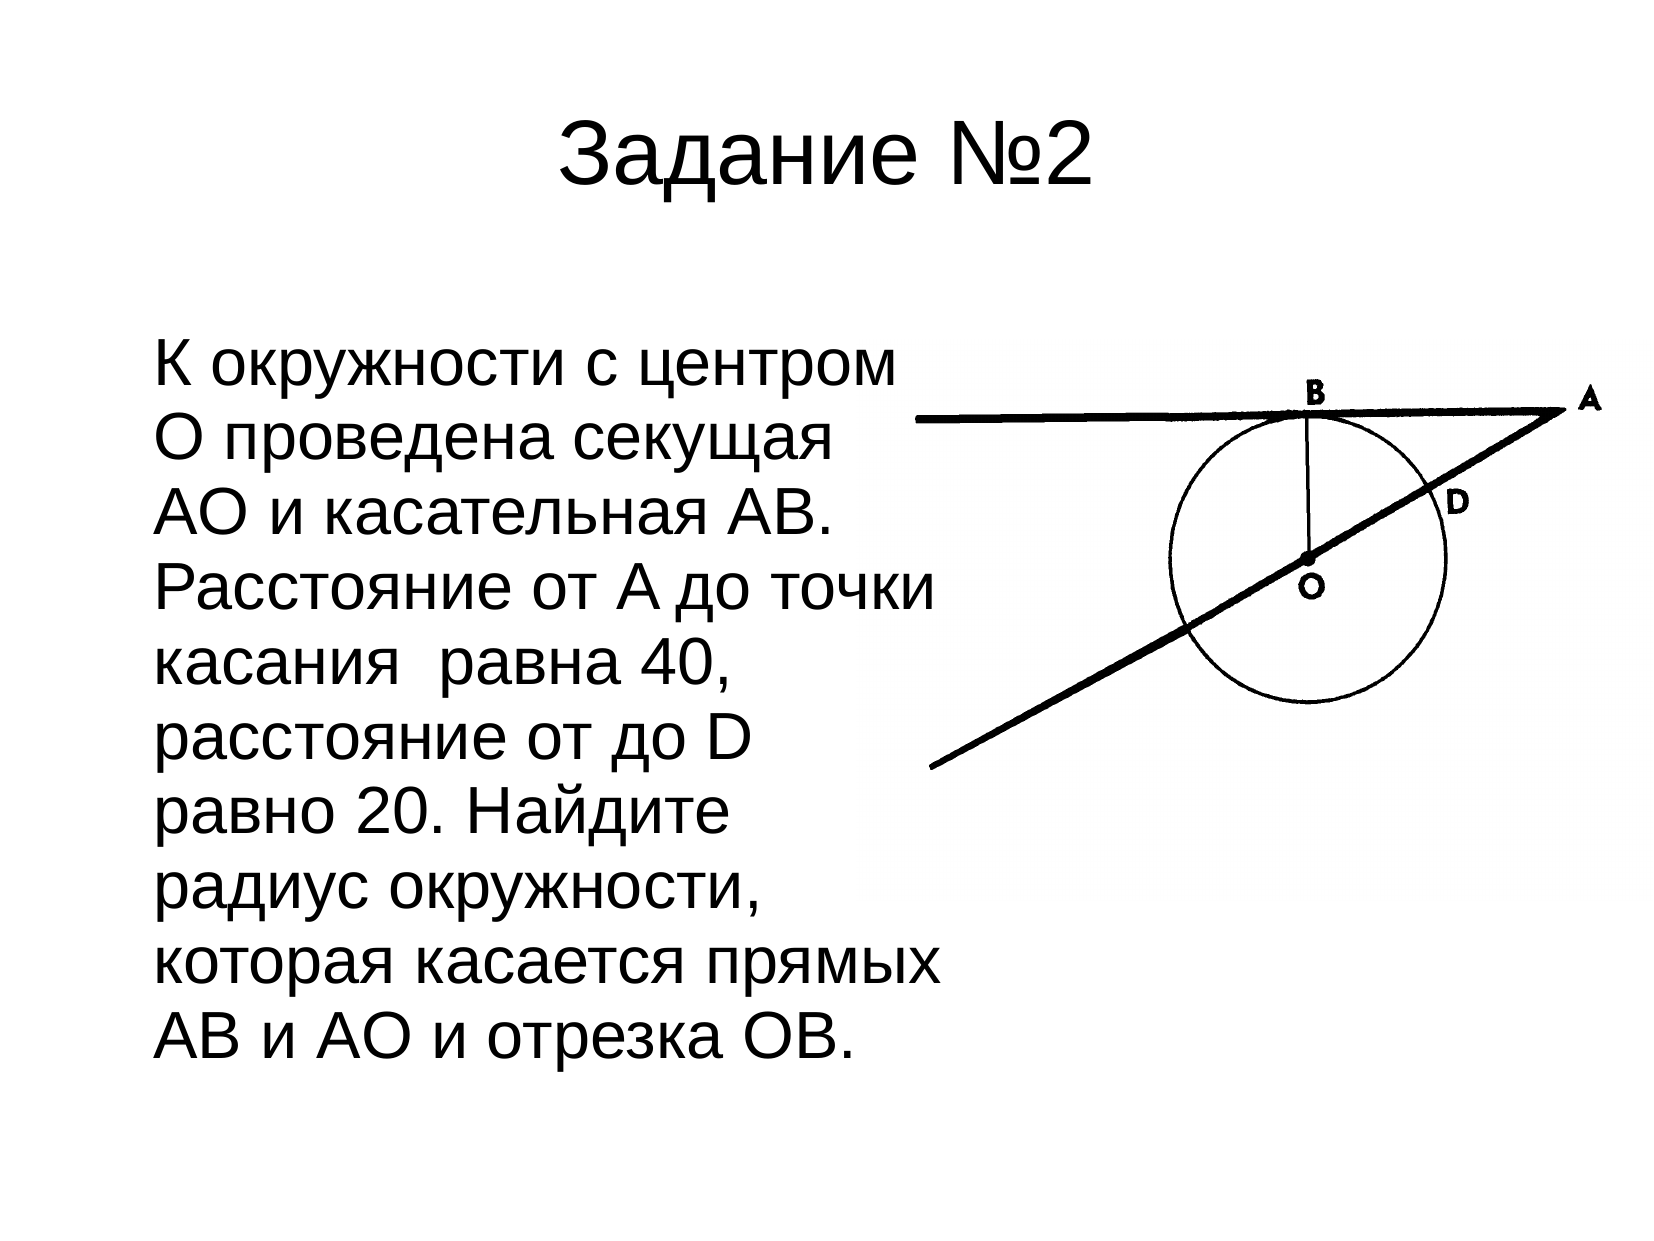

# Задание №2
К окружности с центром O проведена секущая AO и касательная AB. Расстояние от A до точки касания равна 40, расстояние от до D равно 20. Найдите радиус окружности, которая касается прямых AB и AO и отрезка OB.